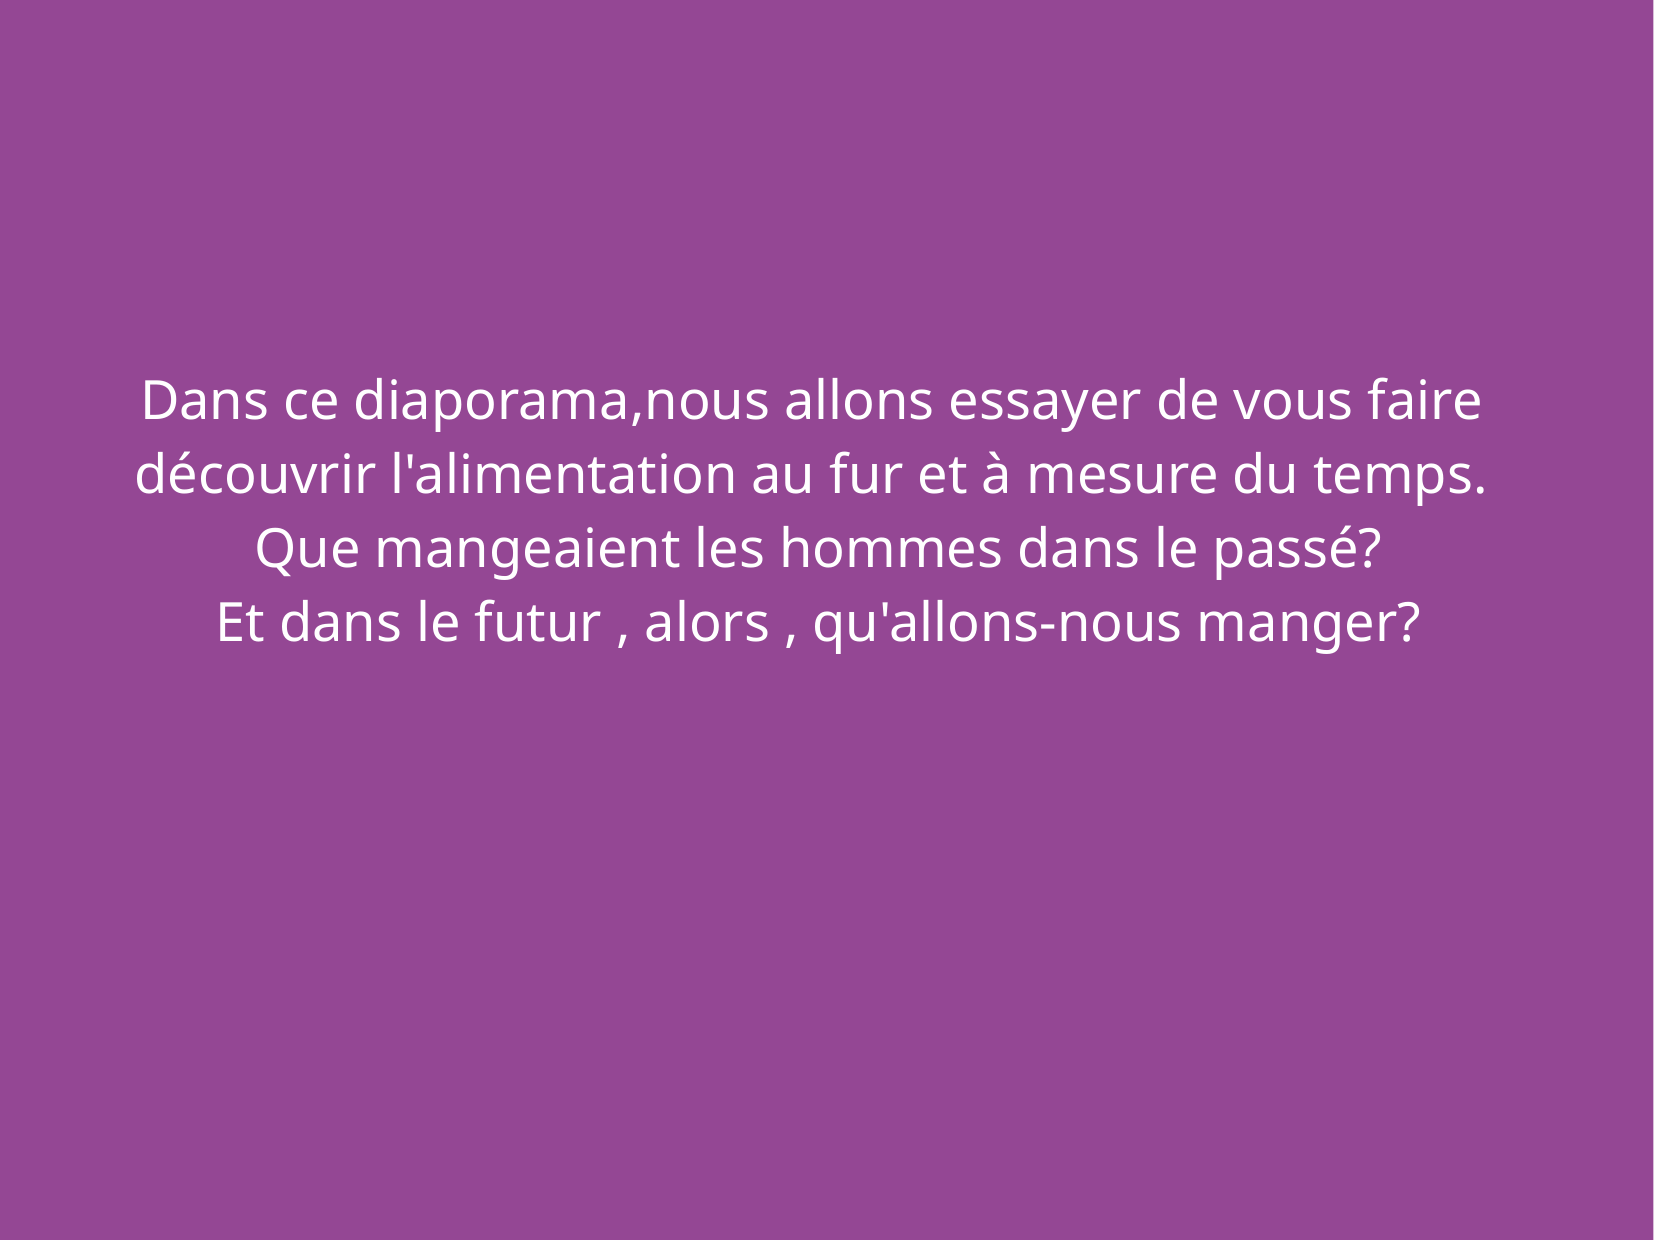

Dans ce diaporama,nous allons essayer de vous faire découvrir l'alimentation au fur et à mesure du temps.
 Que mangeaient les hommes dans le passé?
 Et dans le futur , alors , qu'allons-nous manger?